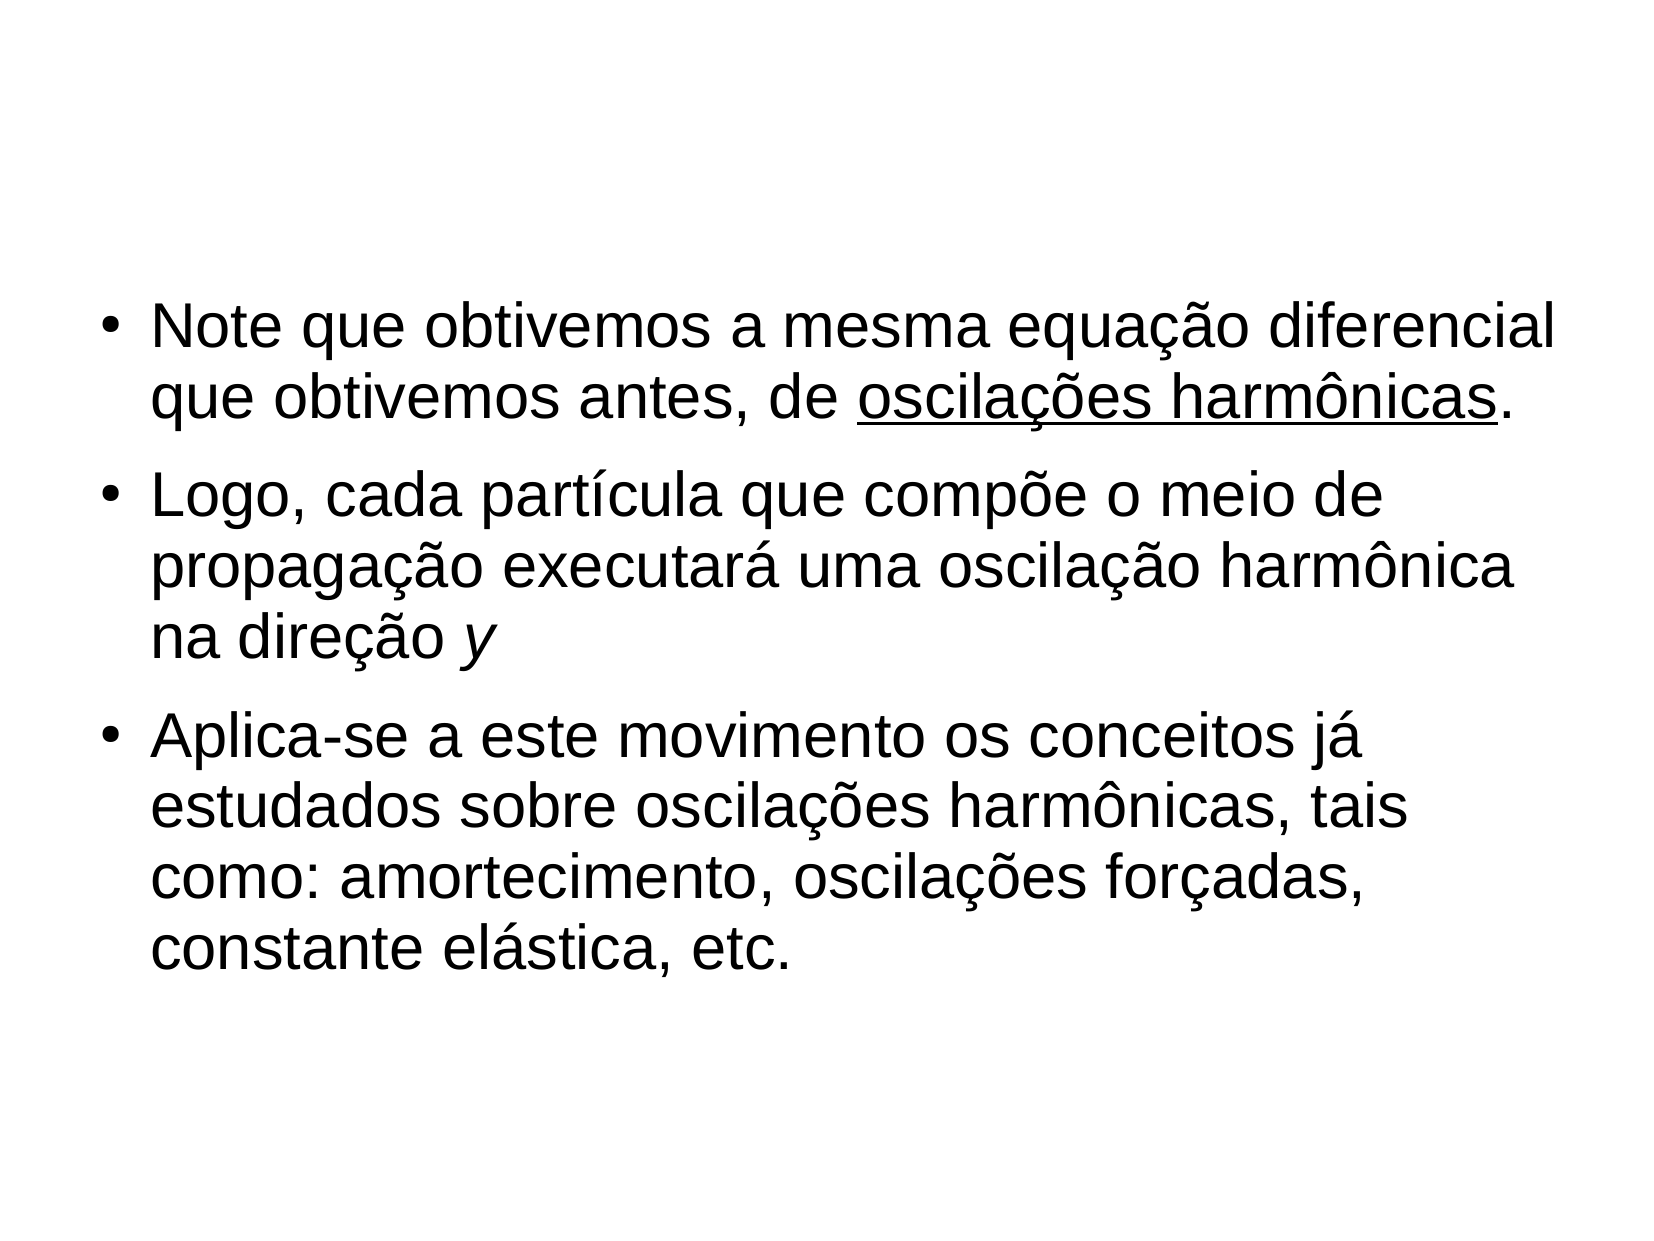

#
Note que obtivemos a mesma equação diferencial que obtivemos antes, de oscilações harmônicas.
Logo, cada partícula que compõe o meio de propagação executará uma oscilação harmônica na direção y
Aplica-se a este movimento os conceitos já estudados sobre oscilações harmônicas, tais como: amortecimento, oscilações forçadas, constante elástica, etc.